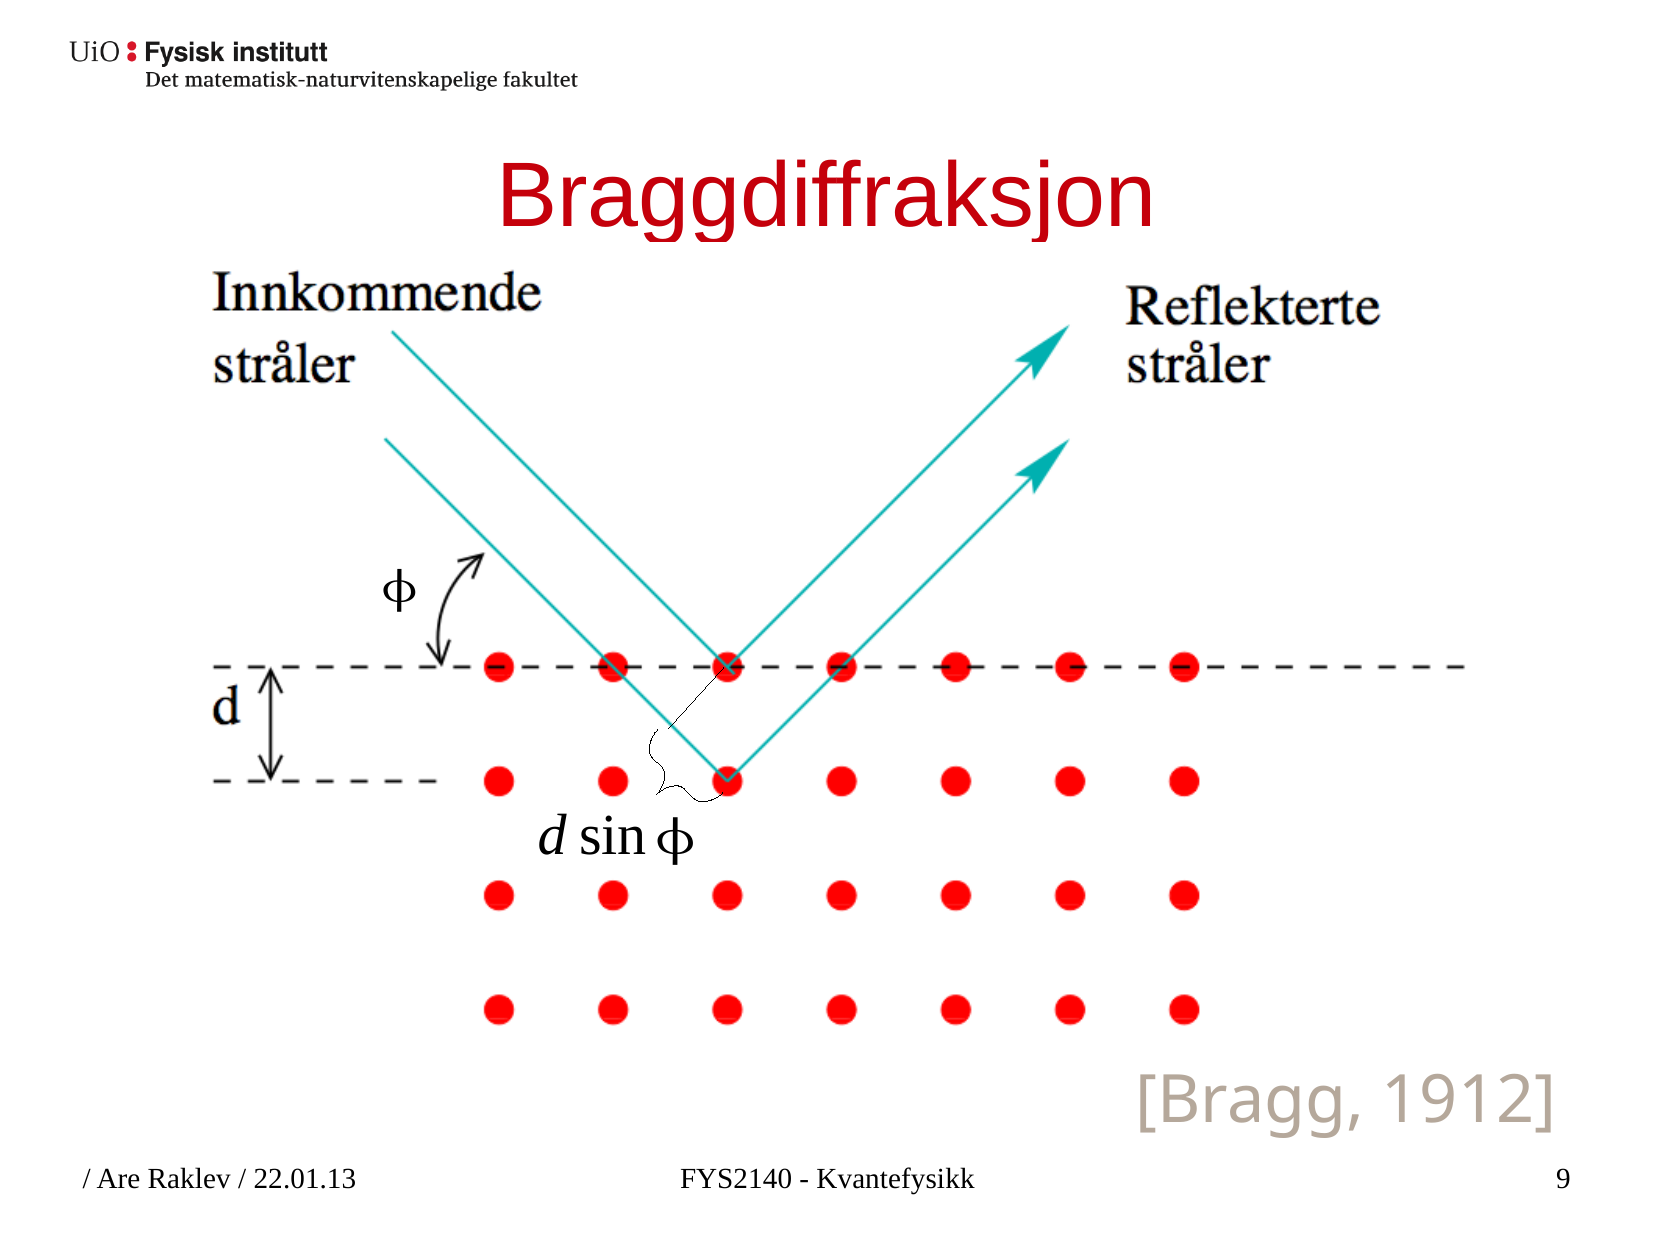

# Braggdiffraksjon
[Bragg, 1912]
/ Are Raklev / 22.01.13
FYS2140 - Kvantefysikk
9